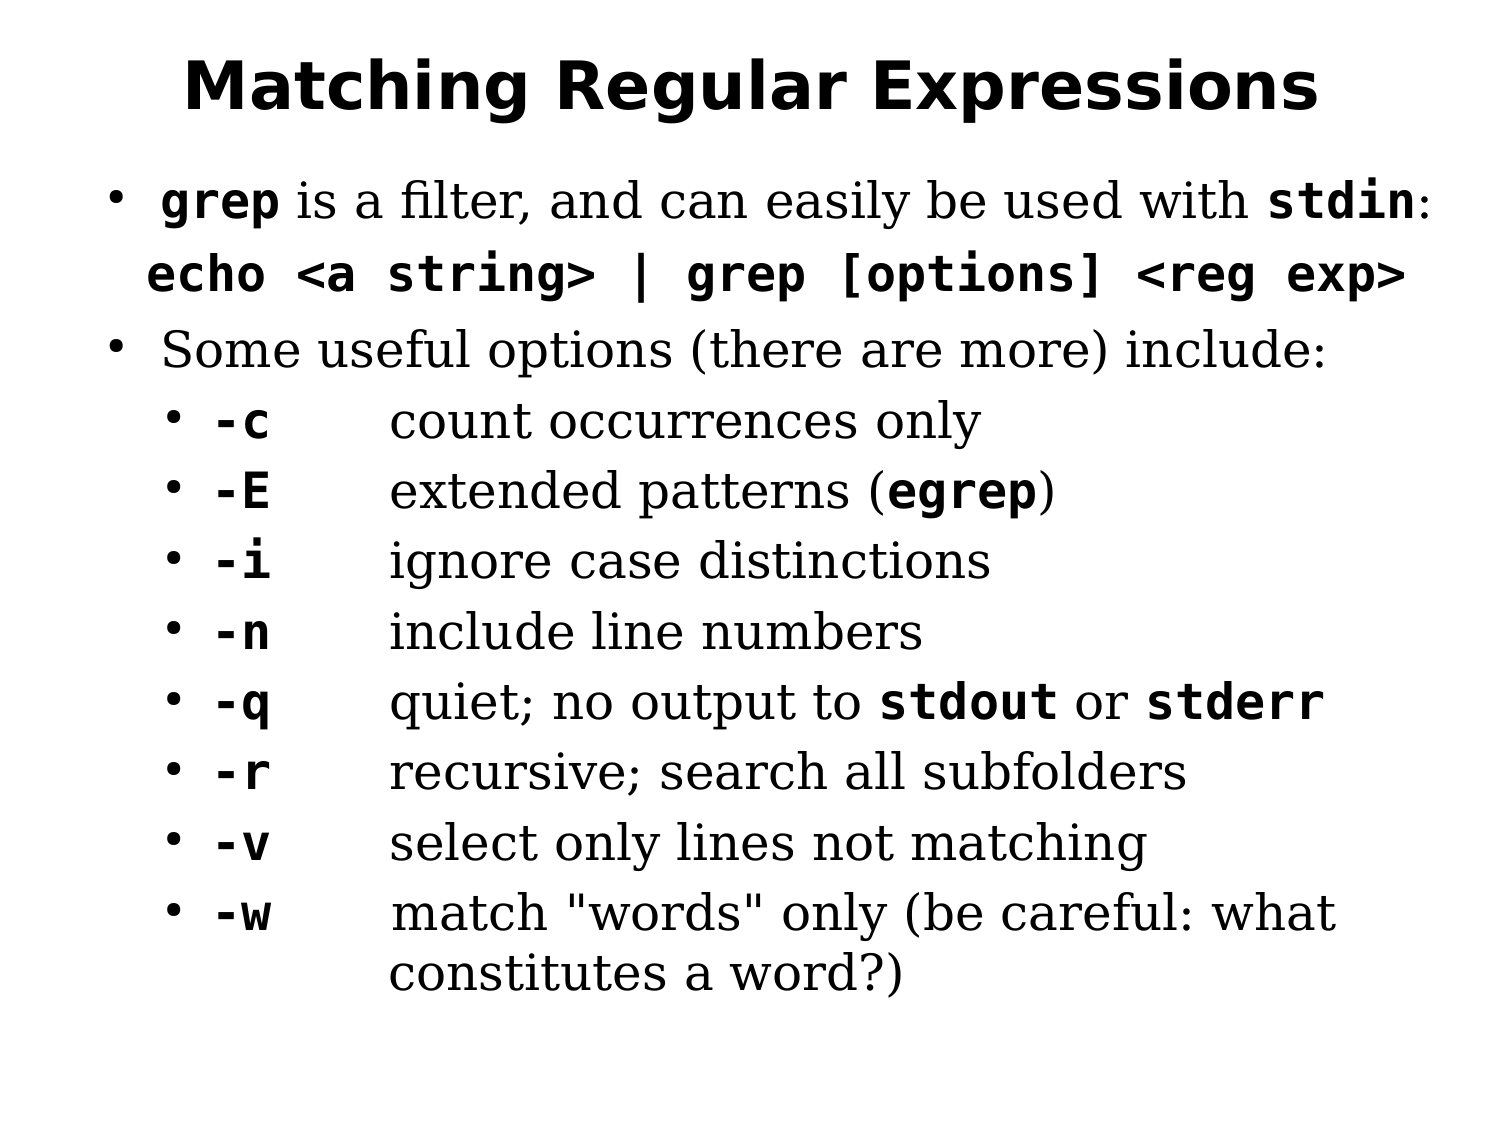

# Matching Regular Expressions
grep is a filter, and can easily be used with stdin:
	echo <a string> | grep [options] <reg exp>
Some useful options (there are more) include:
-c	count occurrences only
-E	extended patterns (egrep)
-i	ignore case distinctions
-n	include line numbers
-q	quiet; no output to stdout or stderr
-r	recursive; search all subfolders
-v	select only lines not matching
-w match "words" only (be careful: what constitutes a word?)